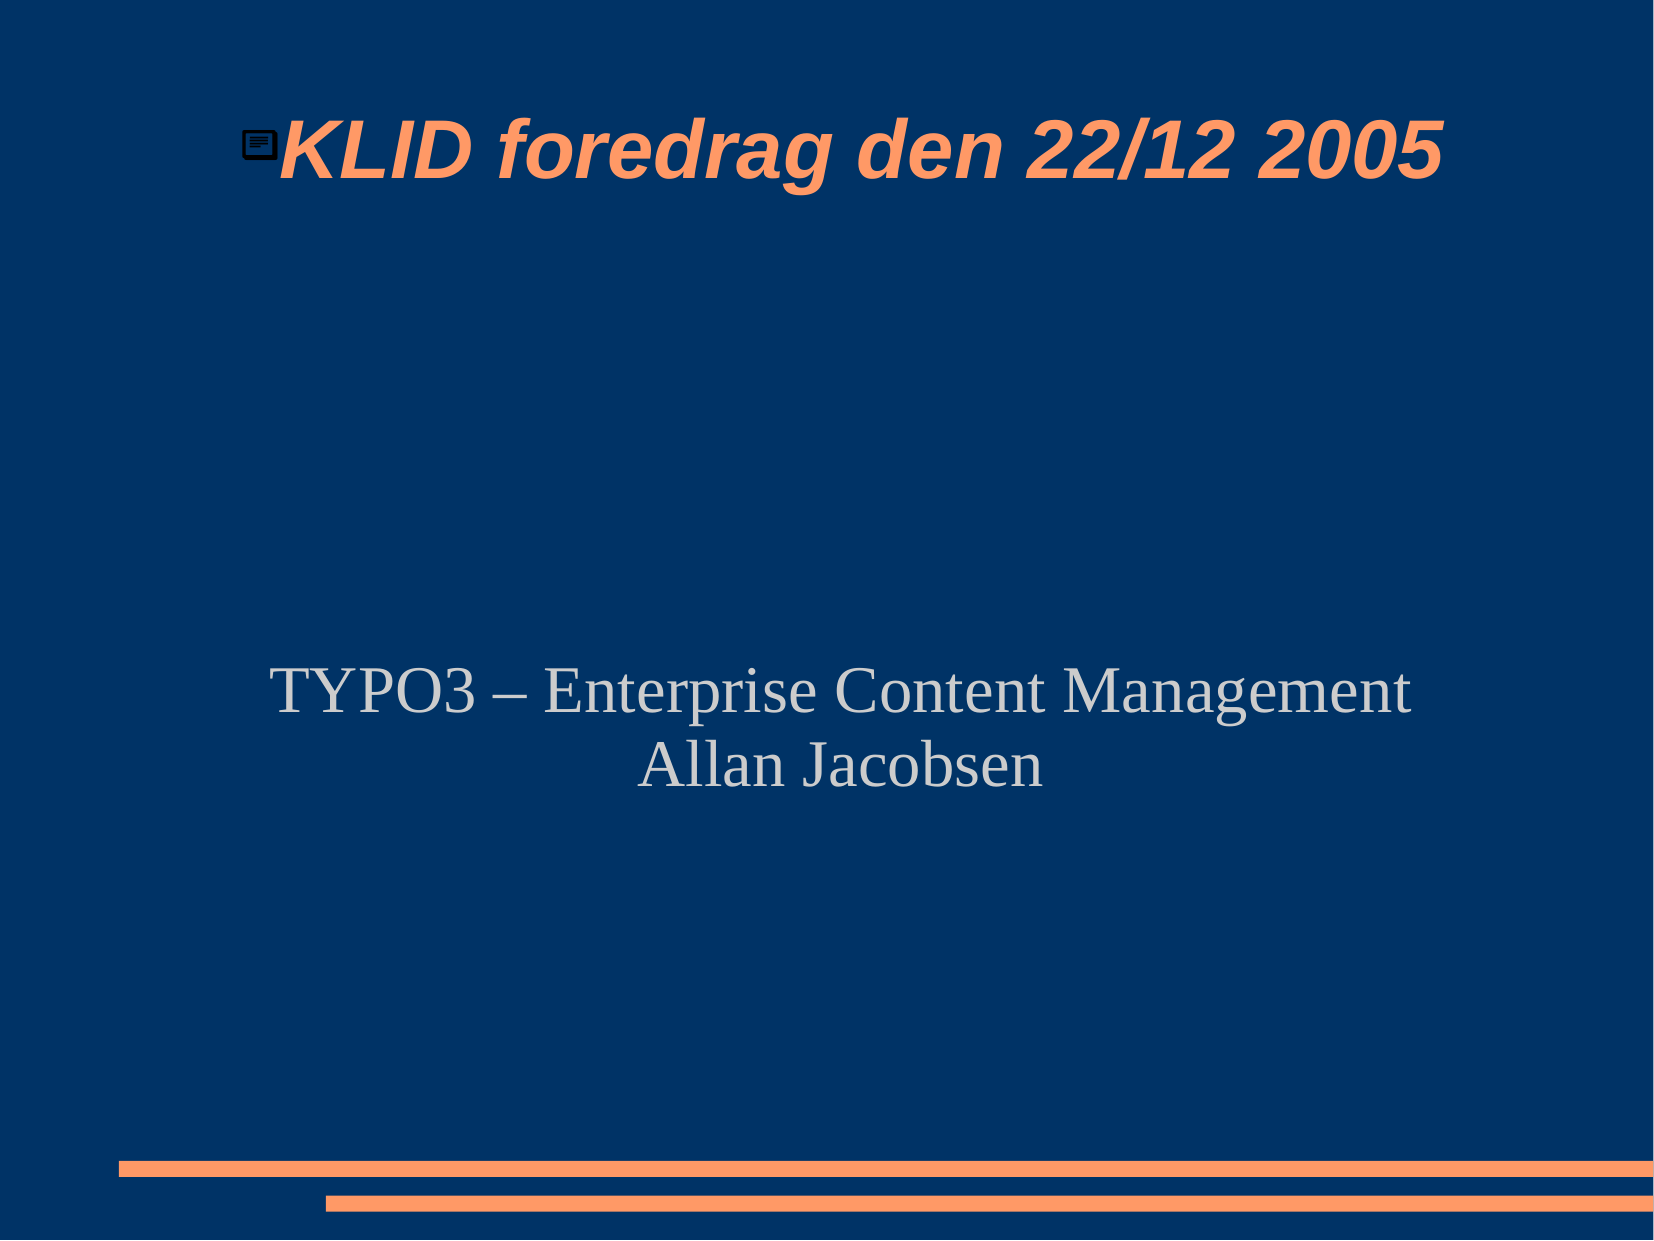

# KLID foredrag den 22/12 2005
TYPO3 – Enterprise Content Management
Allan Jacobsen